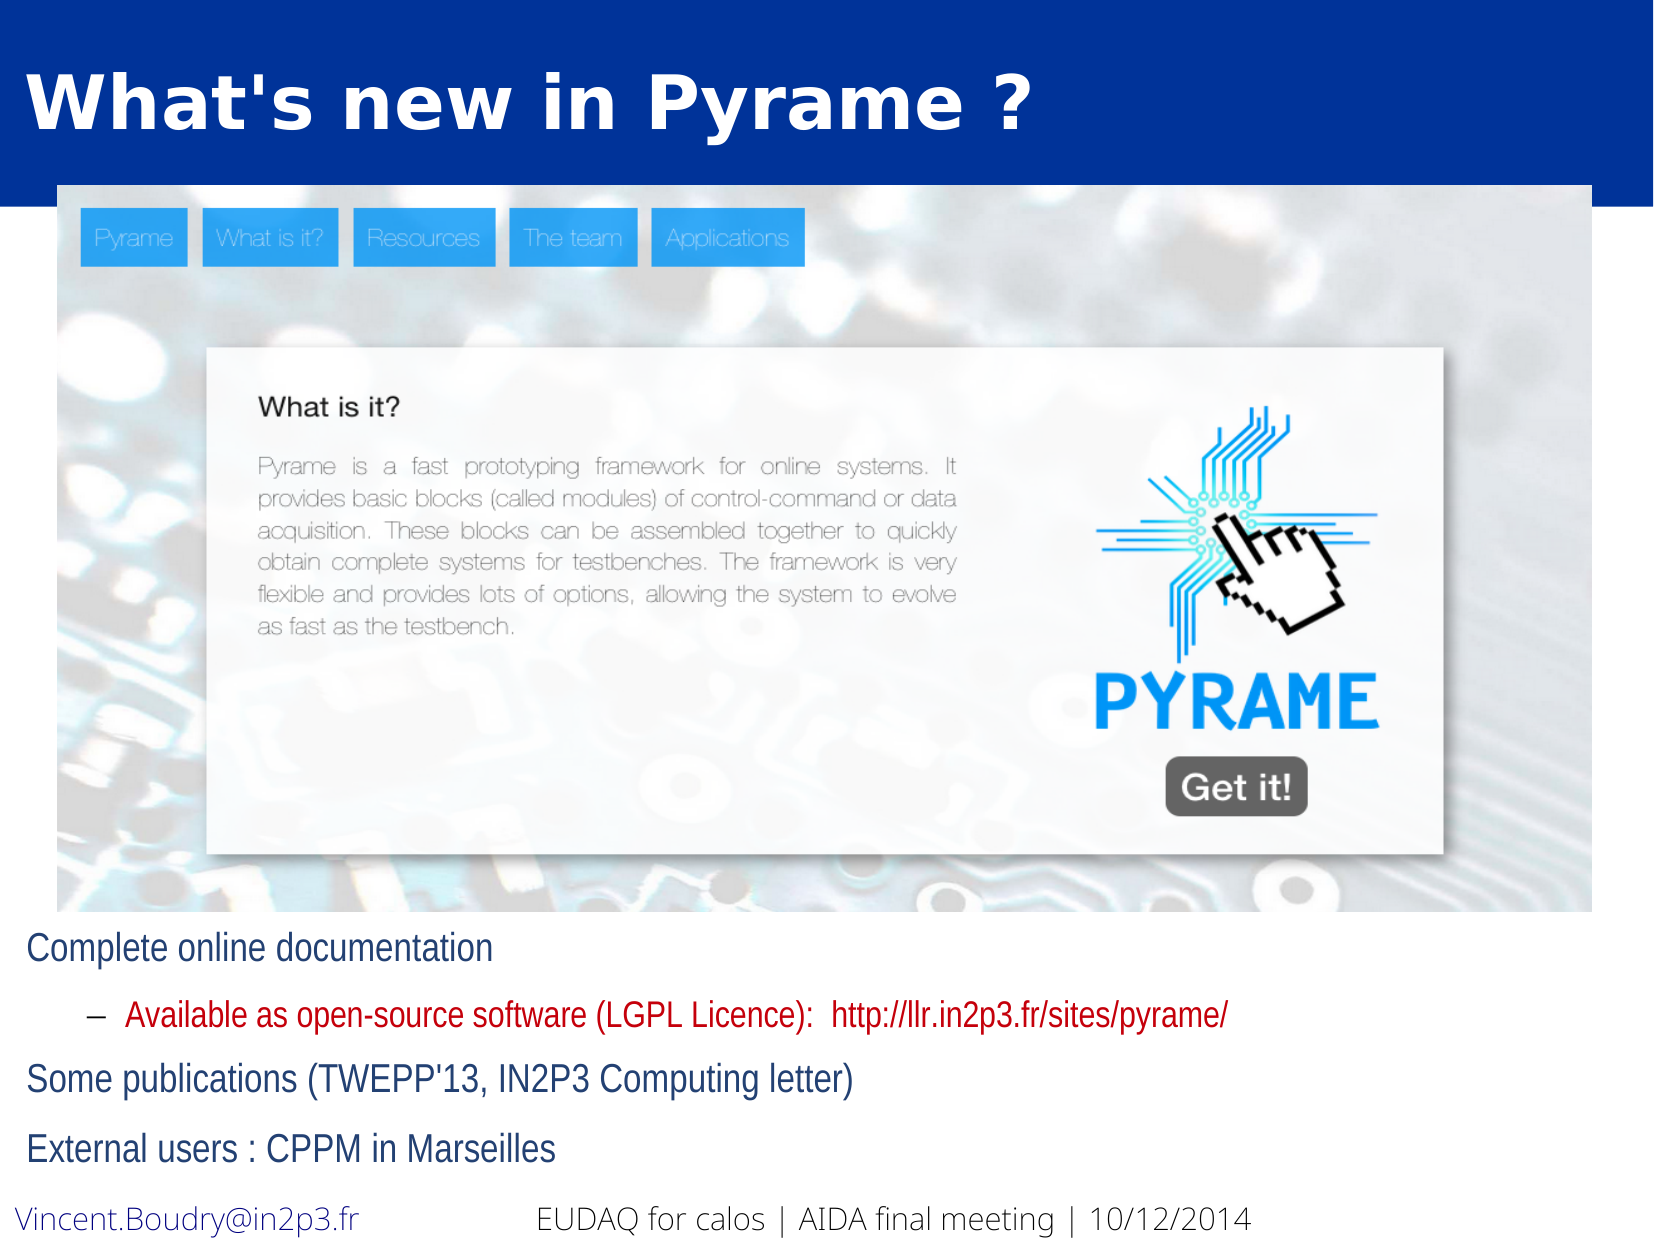

# What's new in Pyrame ?
Complete online documentation
Available as open-source software (LGPL Licence): http://llr.in2p3.fr/sites/pyrame/
Some publications (TWEPP'13, IN2P3 Computing letter)
External users : CPPM in Marseilles
Vincent.Boudry@in2p3.fr
EUDAQ for calos | AIDA final meeting | 10/12/2014